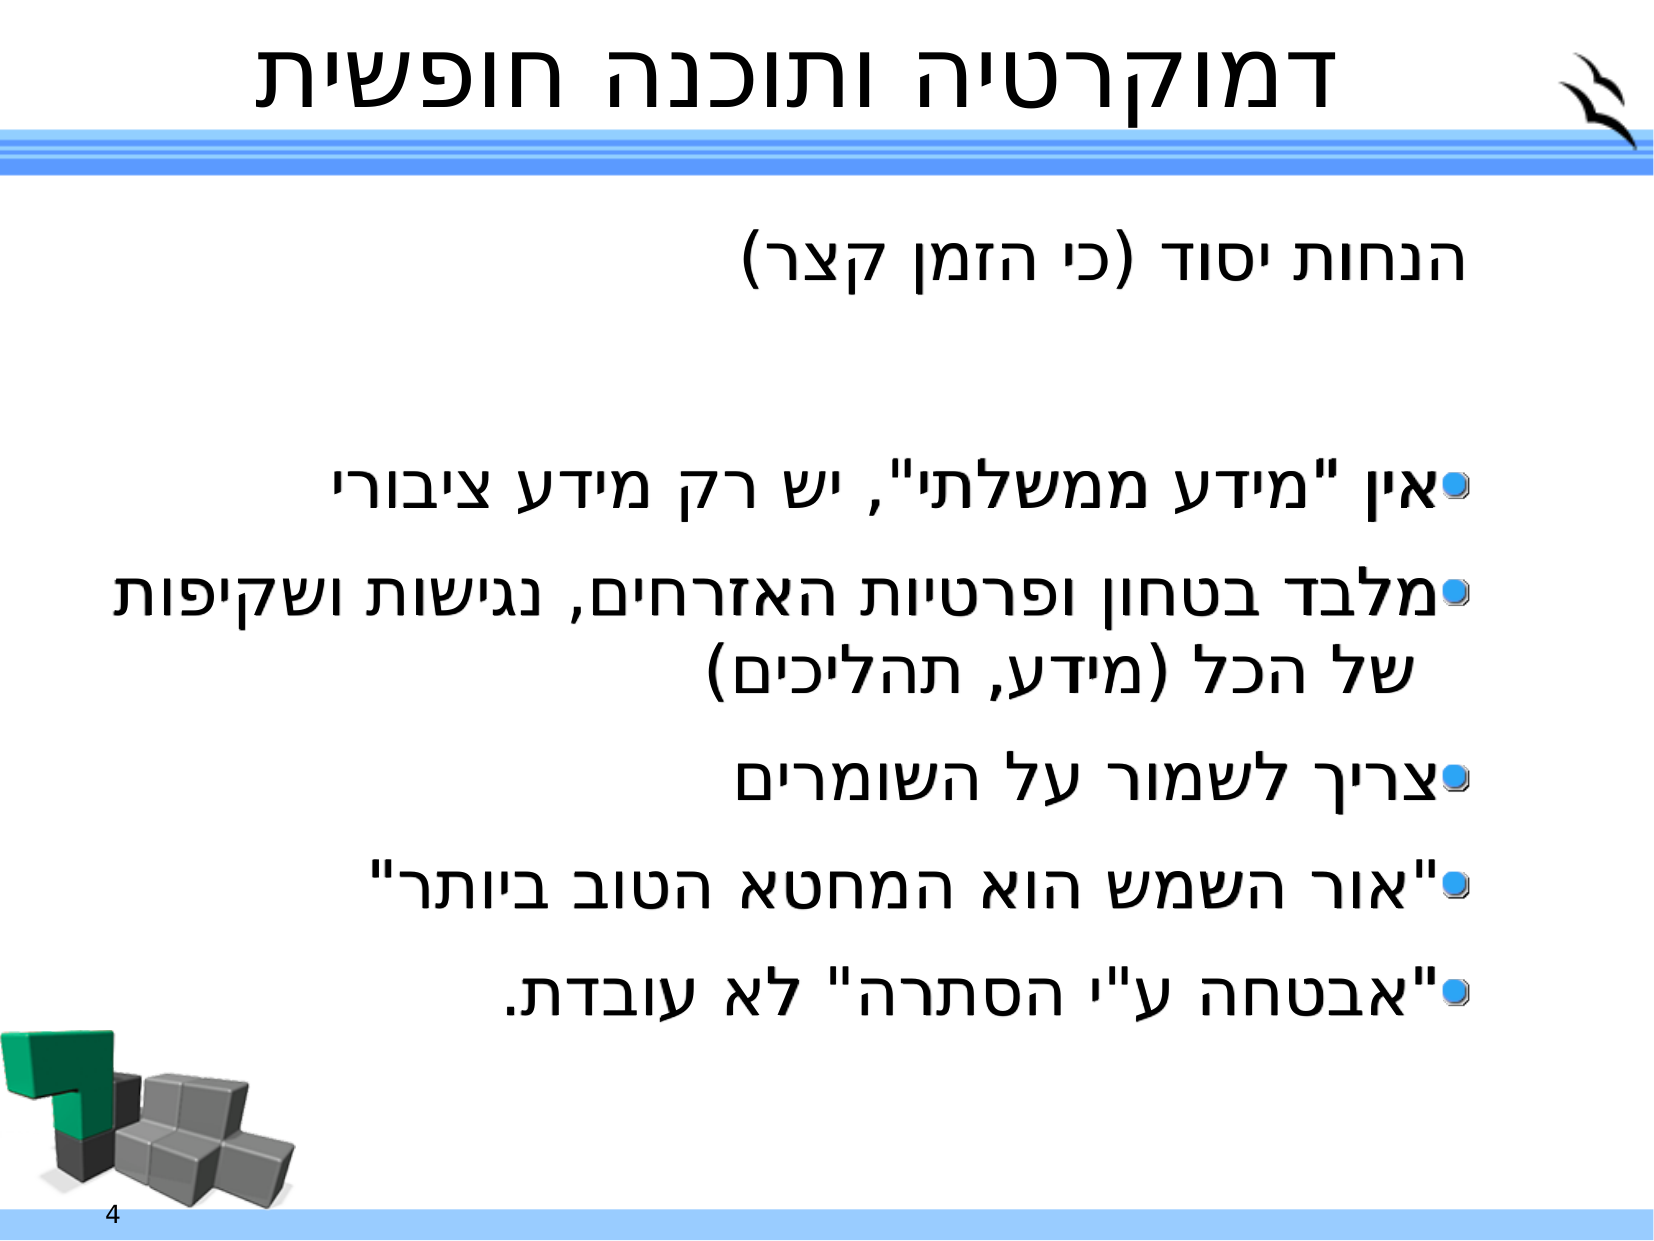

# דמוקרטיה ותוכנה חופשית
הנחות יסוד (כי הזמן קצר)
אין "מידע ממשלתי", יש רק מידע ציבורי
מלבד בטחון ופרטיות האזרחים, נגישות ושקיפות של הכל (מידע, תהליכים)
צריך לשמור על השומרים
"אור השמש הוא המחטא הטוב ביותר"
"אבטחה ע"י הסתרה" לא עובדת.